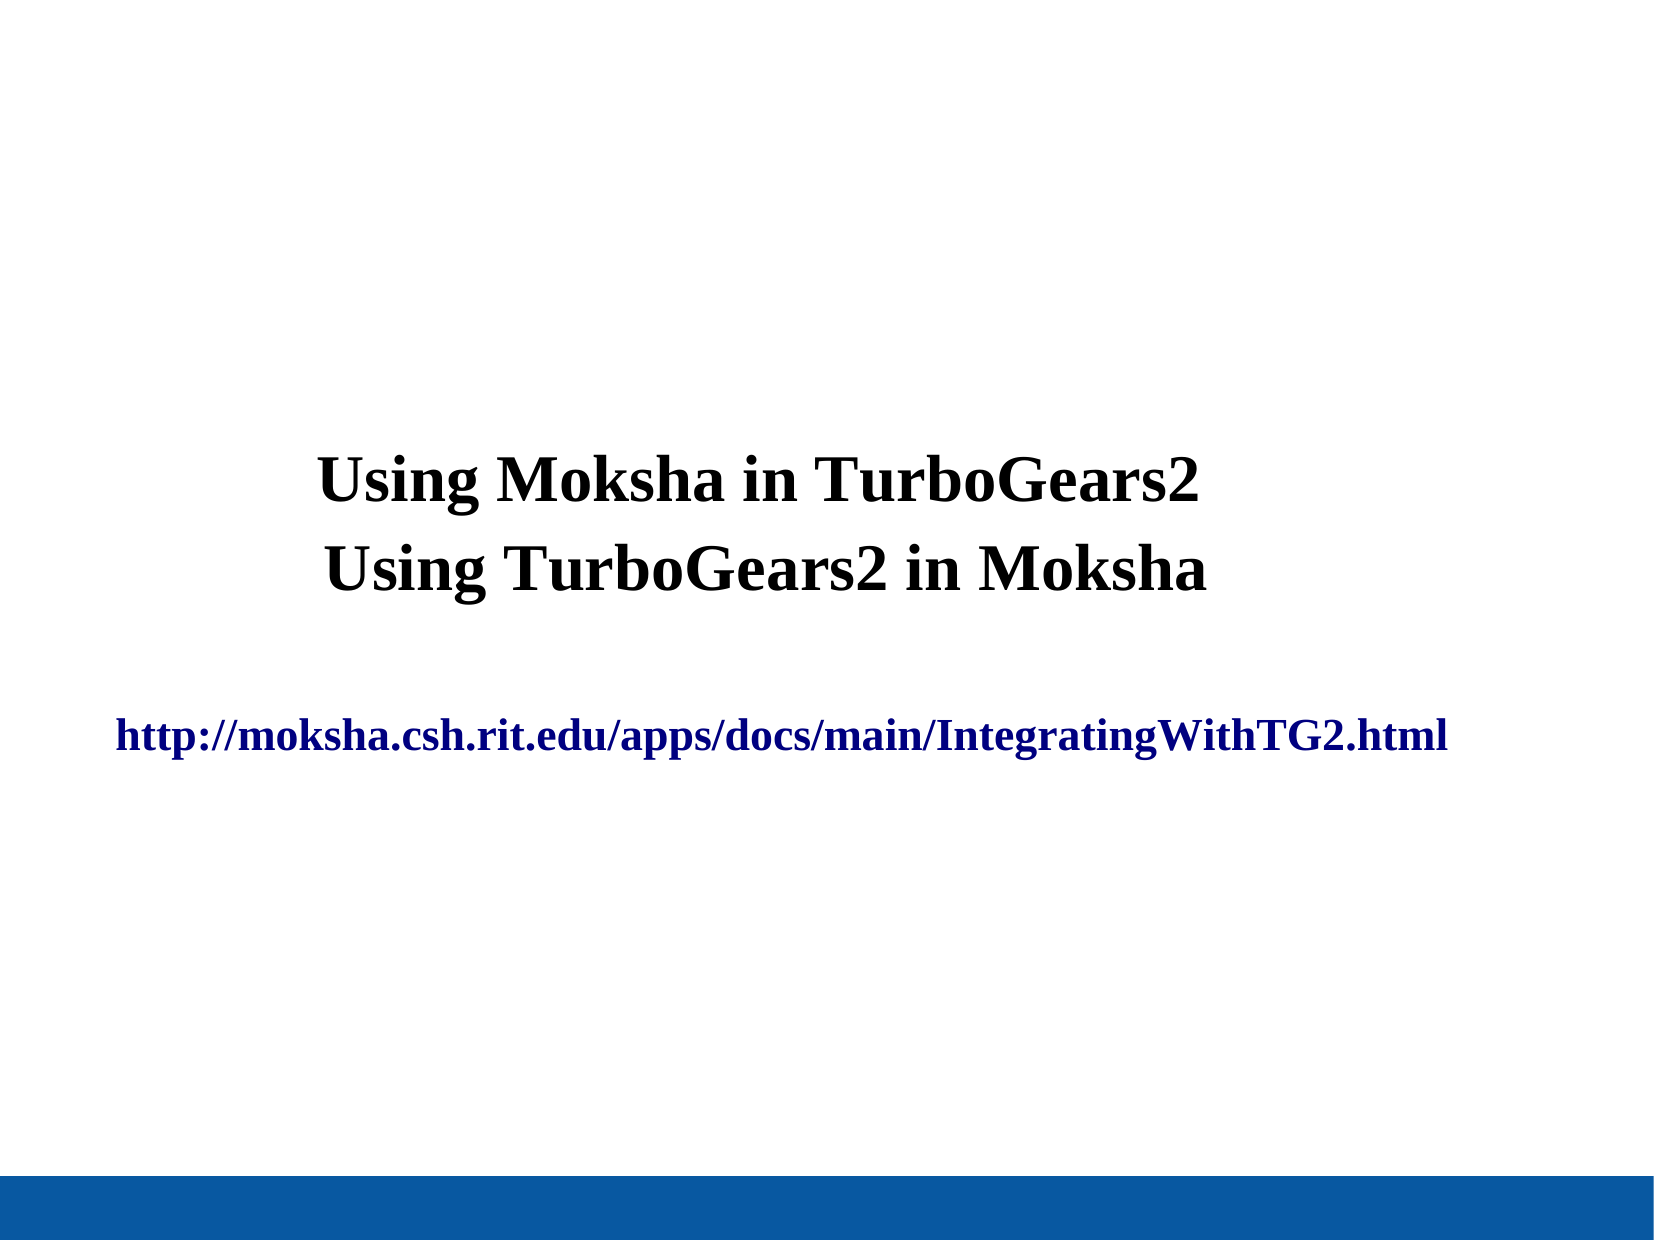

# Using Moksha in TurboGears2
 		 Using TurboGears2 in Moksha
http://moksha.csh.rit.edu/apps/docs/main/IntegratingWithTG2.html